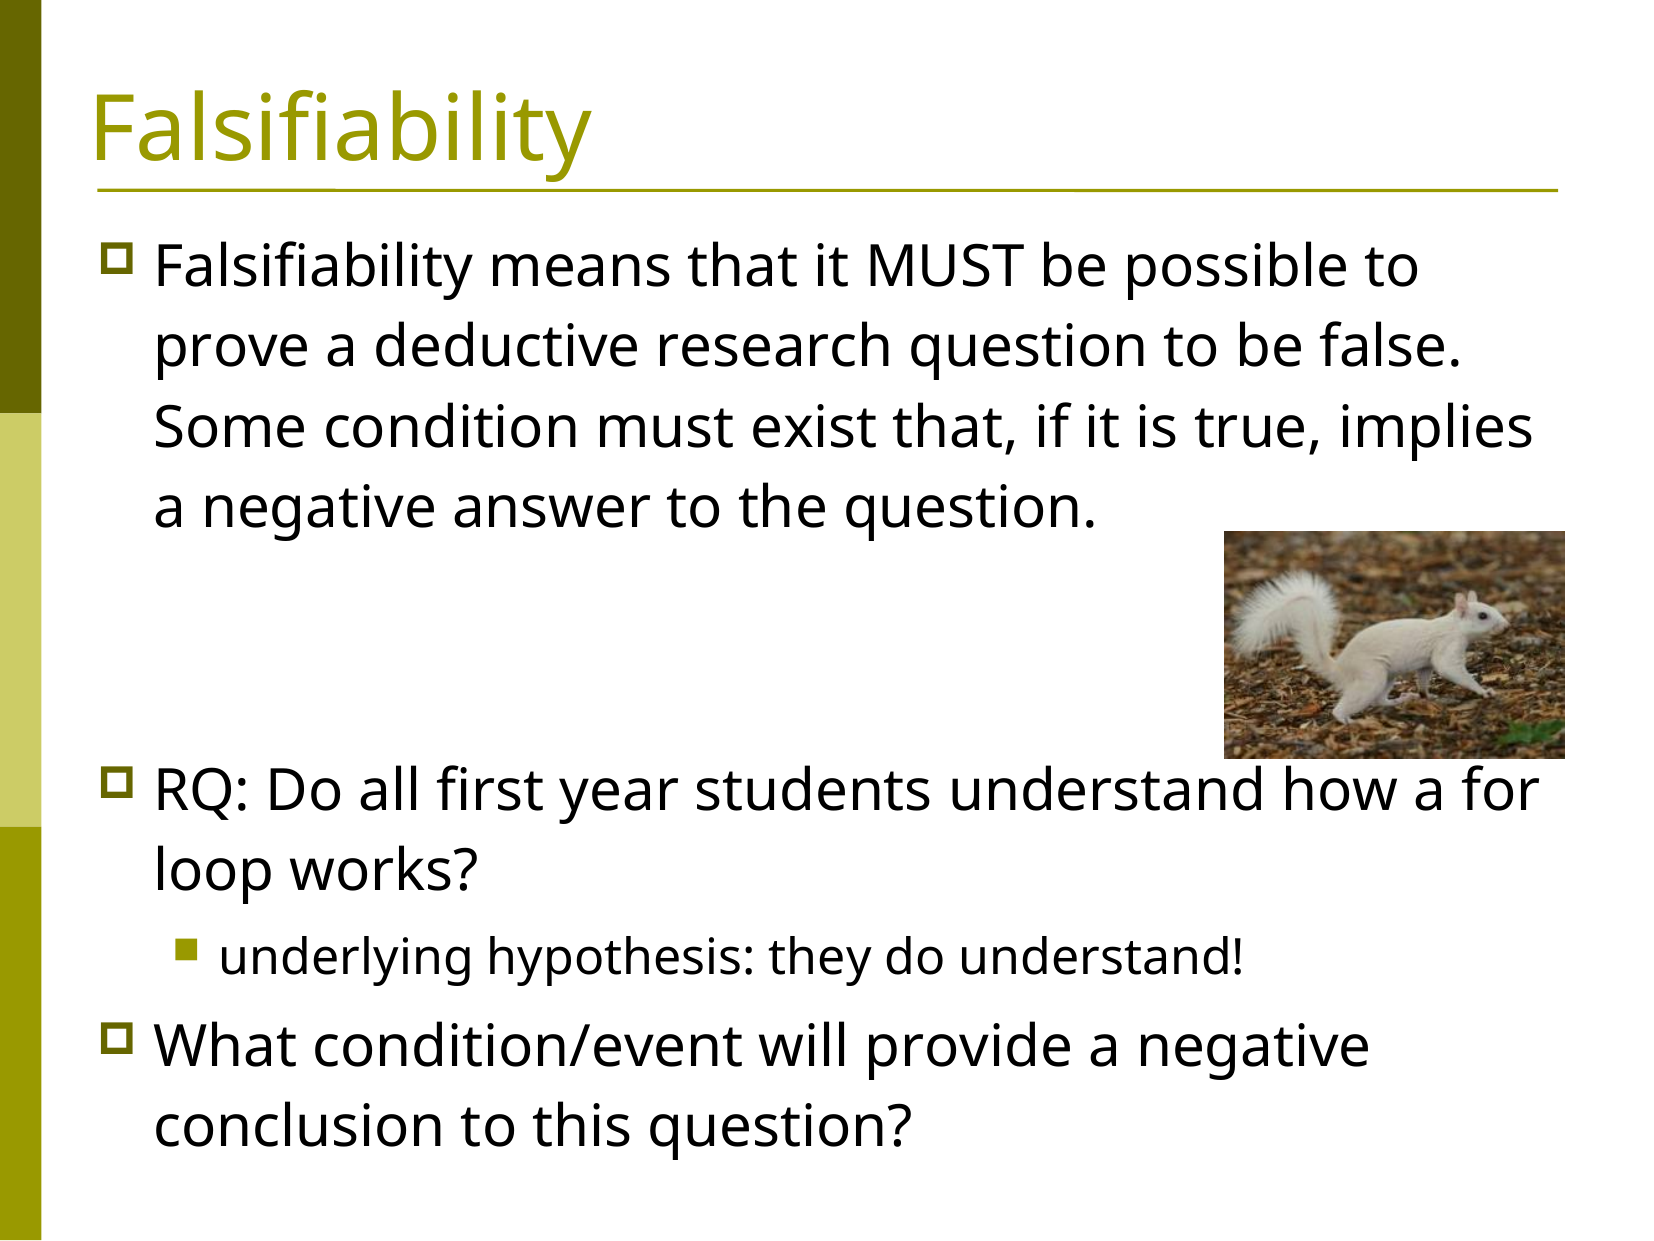

# Falsifiability
Falsifiability means that it MUST be possible to prove a deductive research question to be false. Some condition must exist that, if it is true, implies a negative answer to the question.
RQ: Do all first year students understand how a for loop works?
underlying hypothesis: they do understand!
What condition/event will provide a negative conclusion to this question?